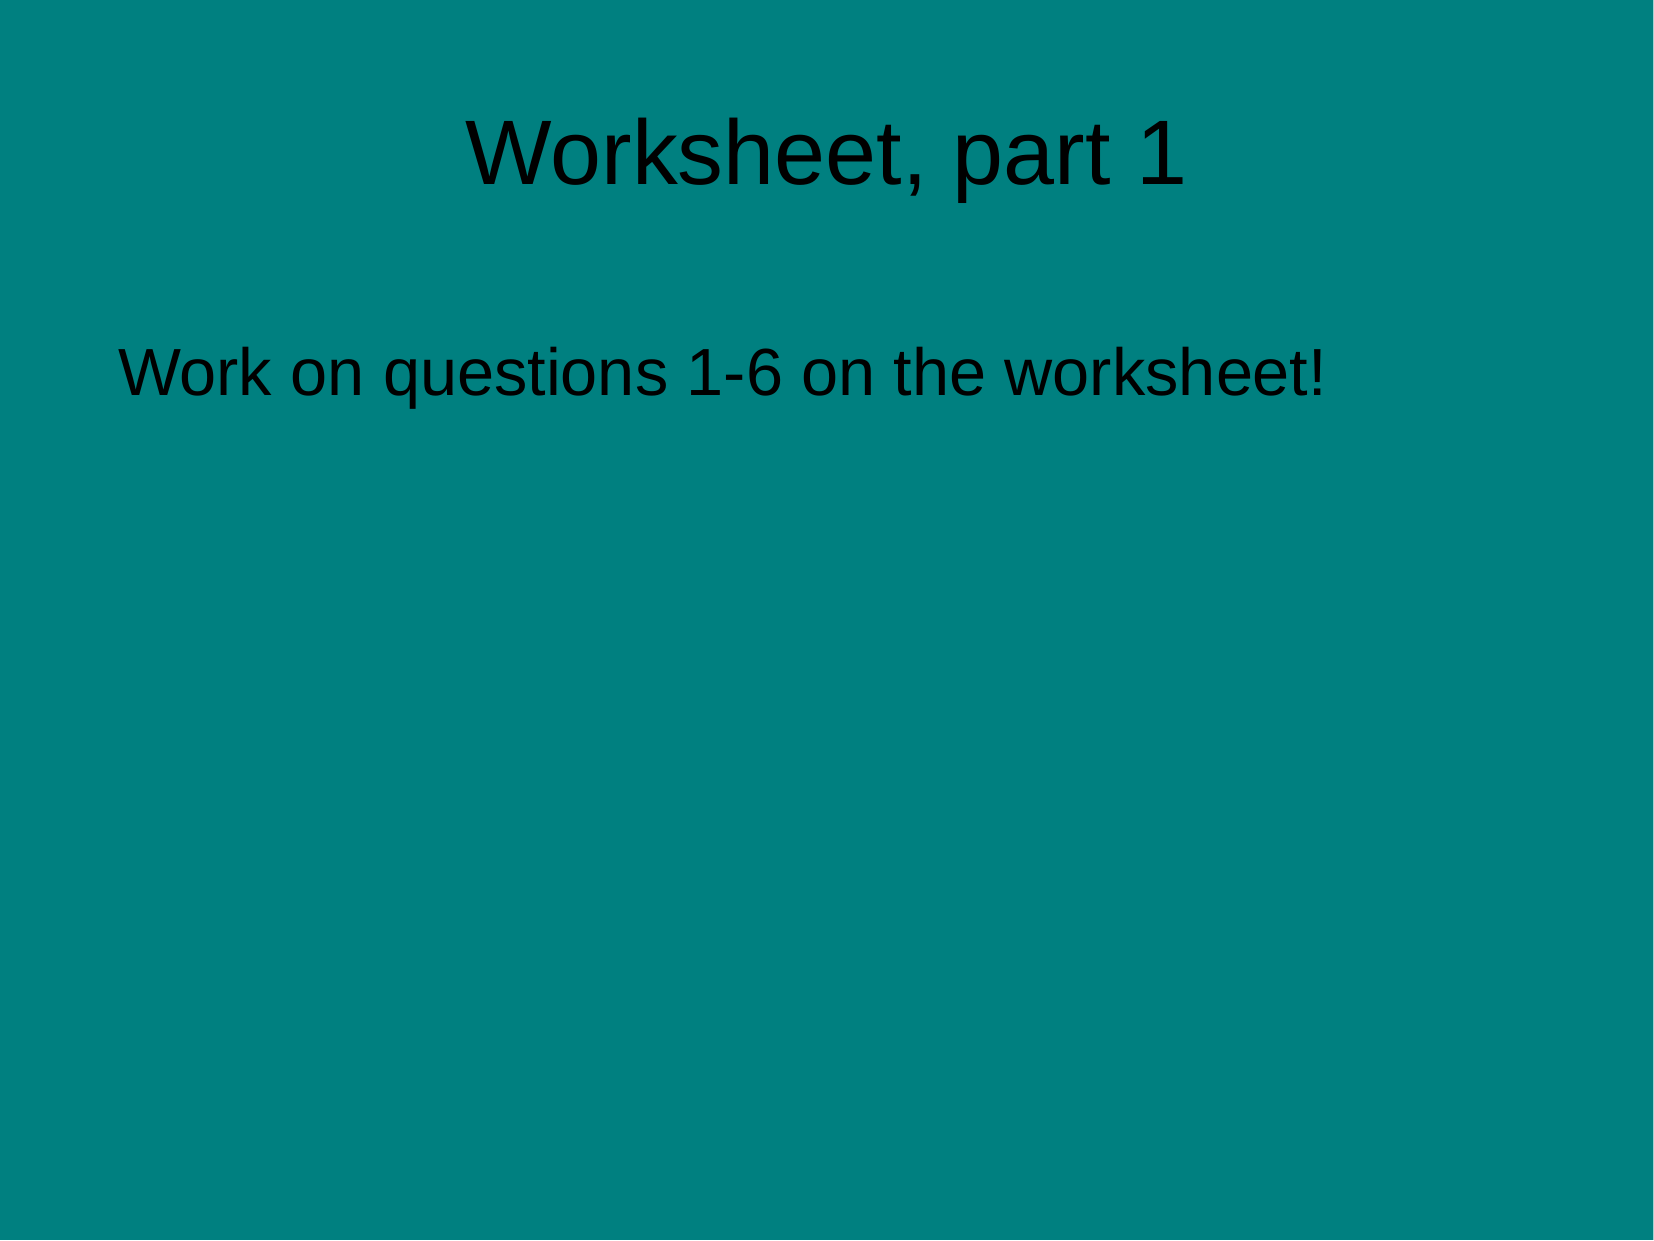

# Worksheet, part 1
Work on questions 1-6 on the worksheet!